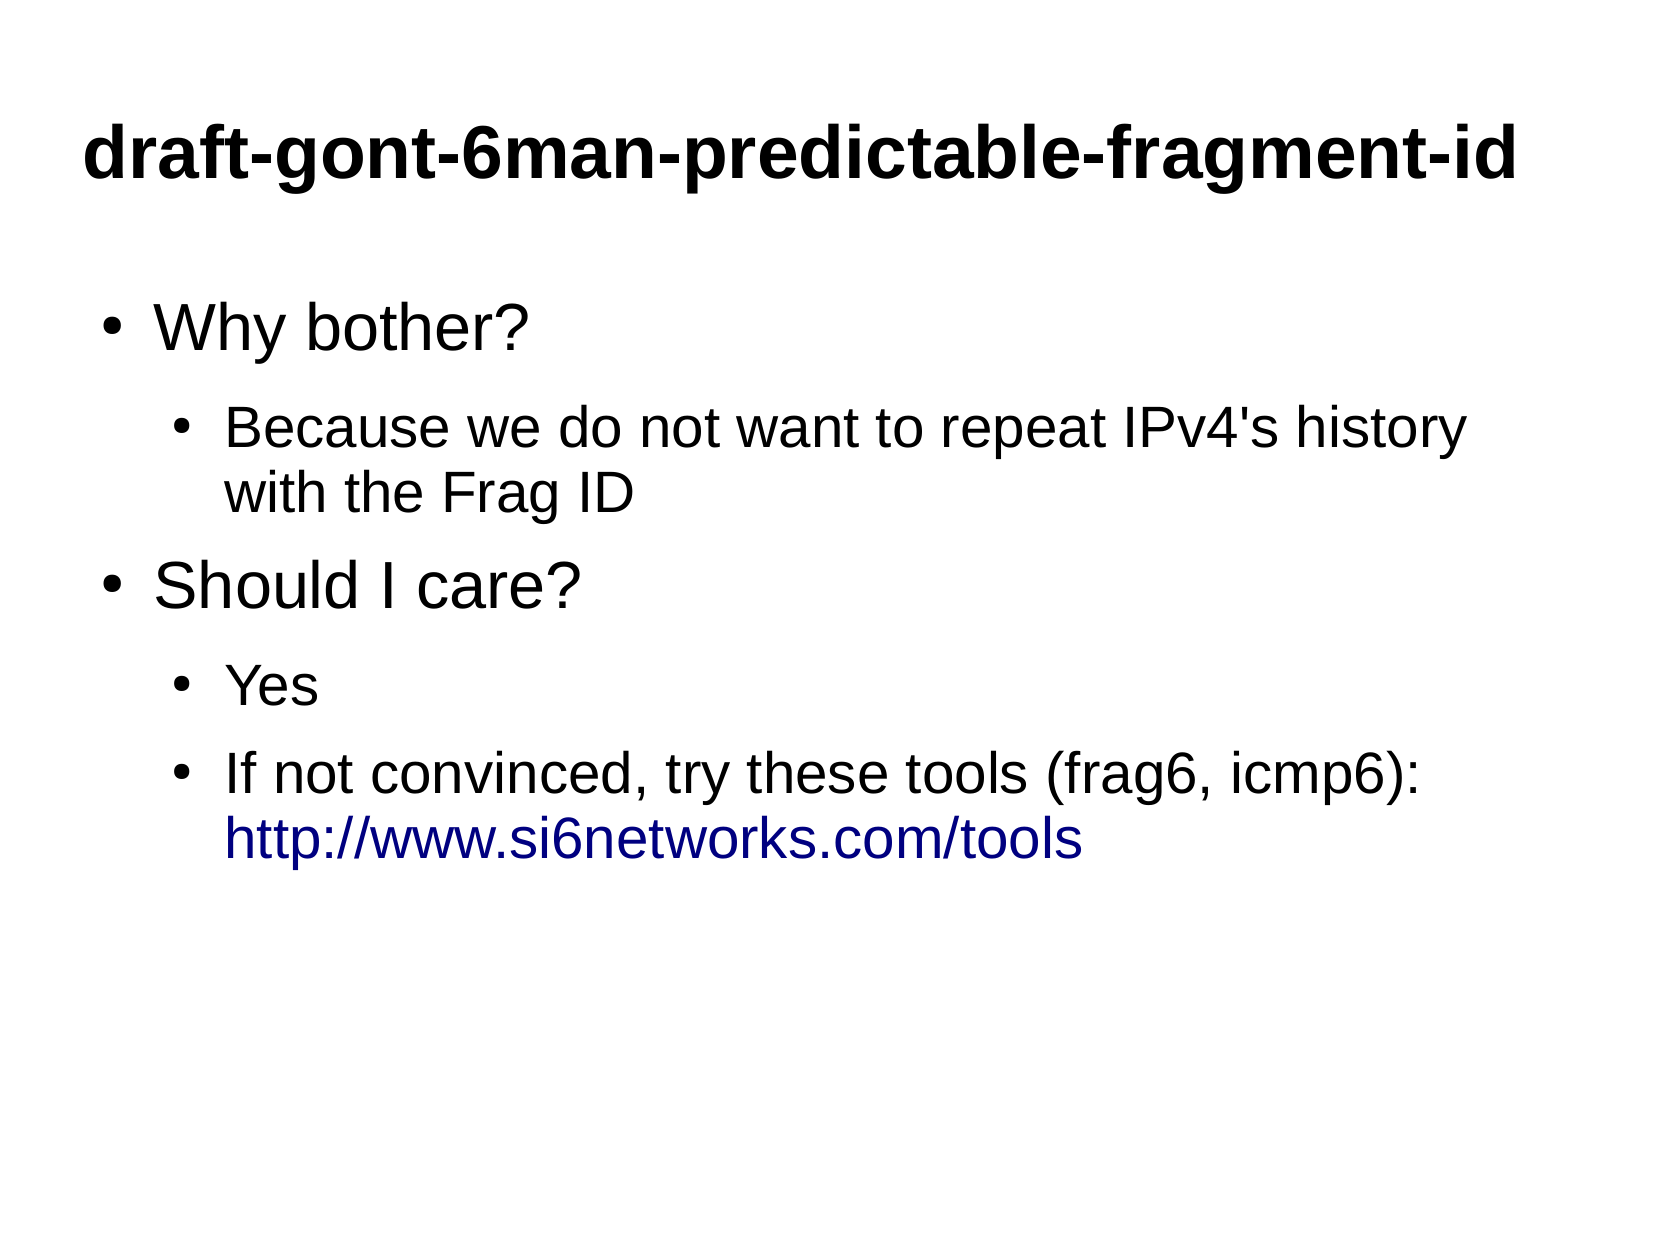

# draft-gont-6man-predictable-fragment-id
Why bother?
Because we do not want to repeat IPv4's history with the Frag ID
Should I care?
Yes
If not convinced, try these tools (frag6, icmp6): http://www.si6networks.com/tools